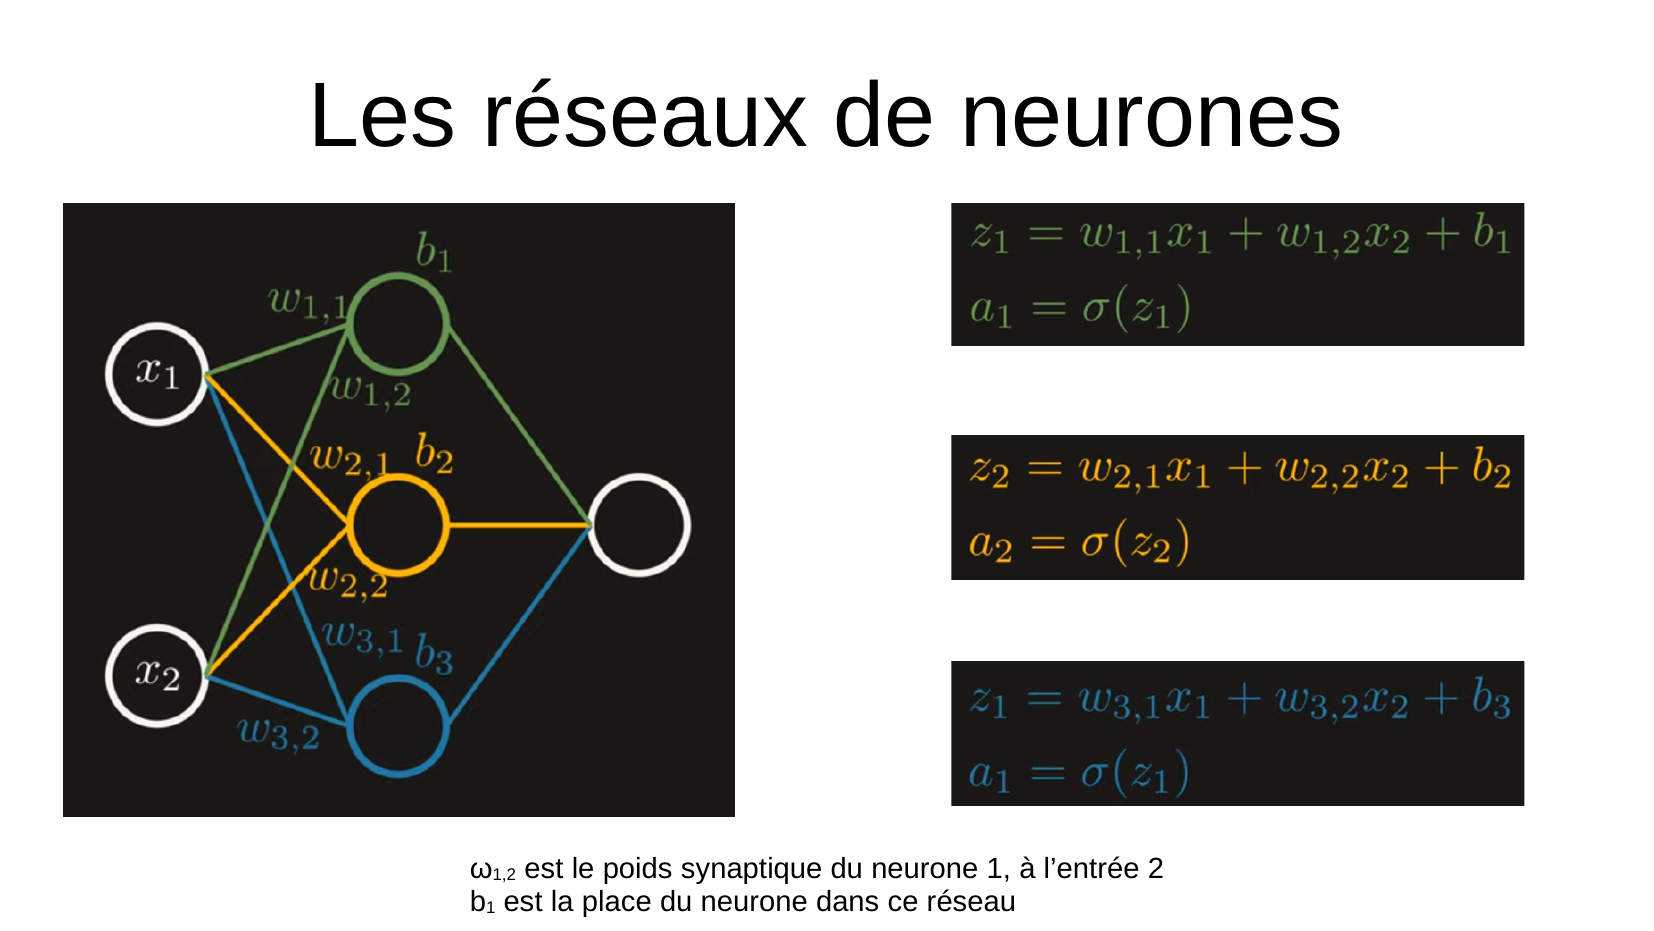

# Les réseaux de neurones
ω1,2 est le poids synaptique du neurone 1, à l’entrée 2
b1 est la place du neurone dans ce réseau